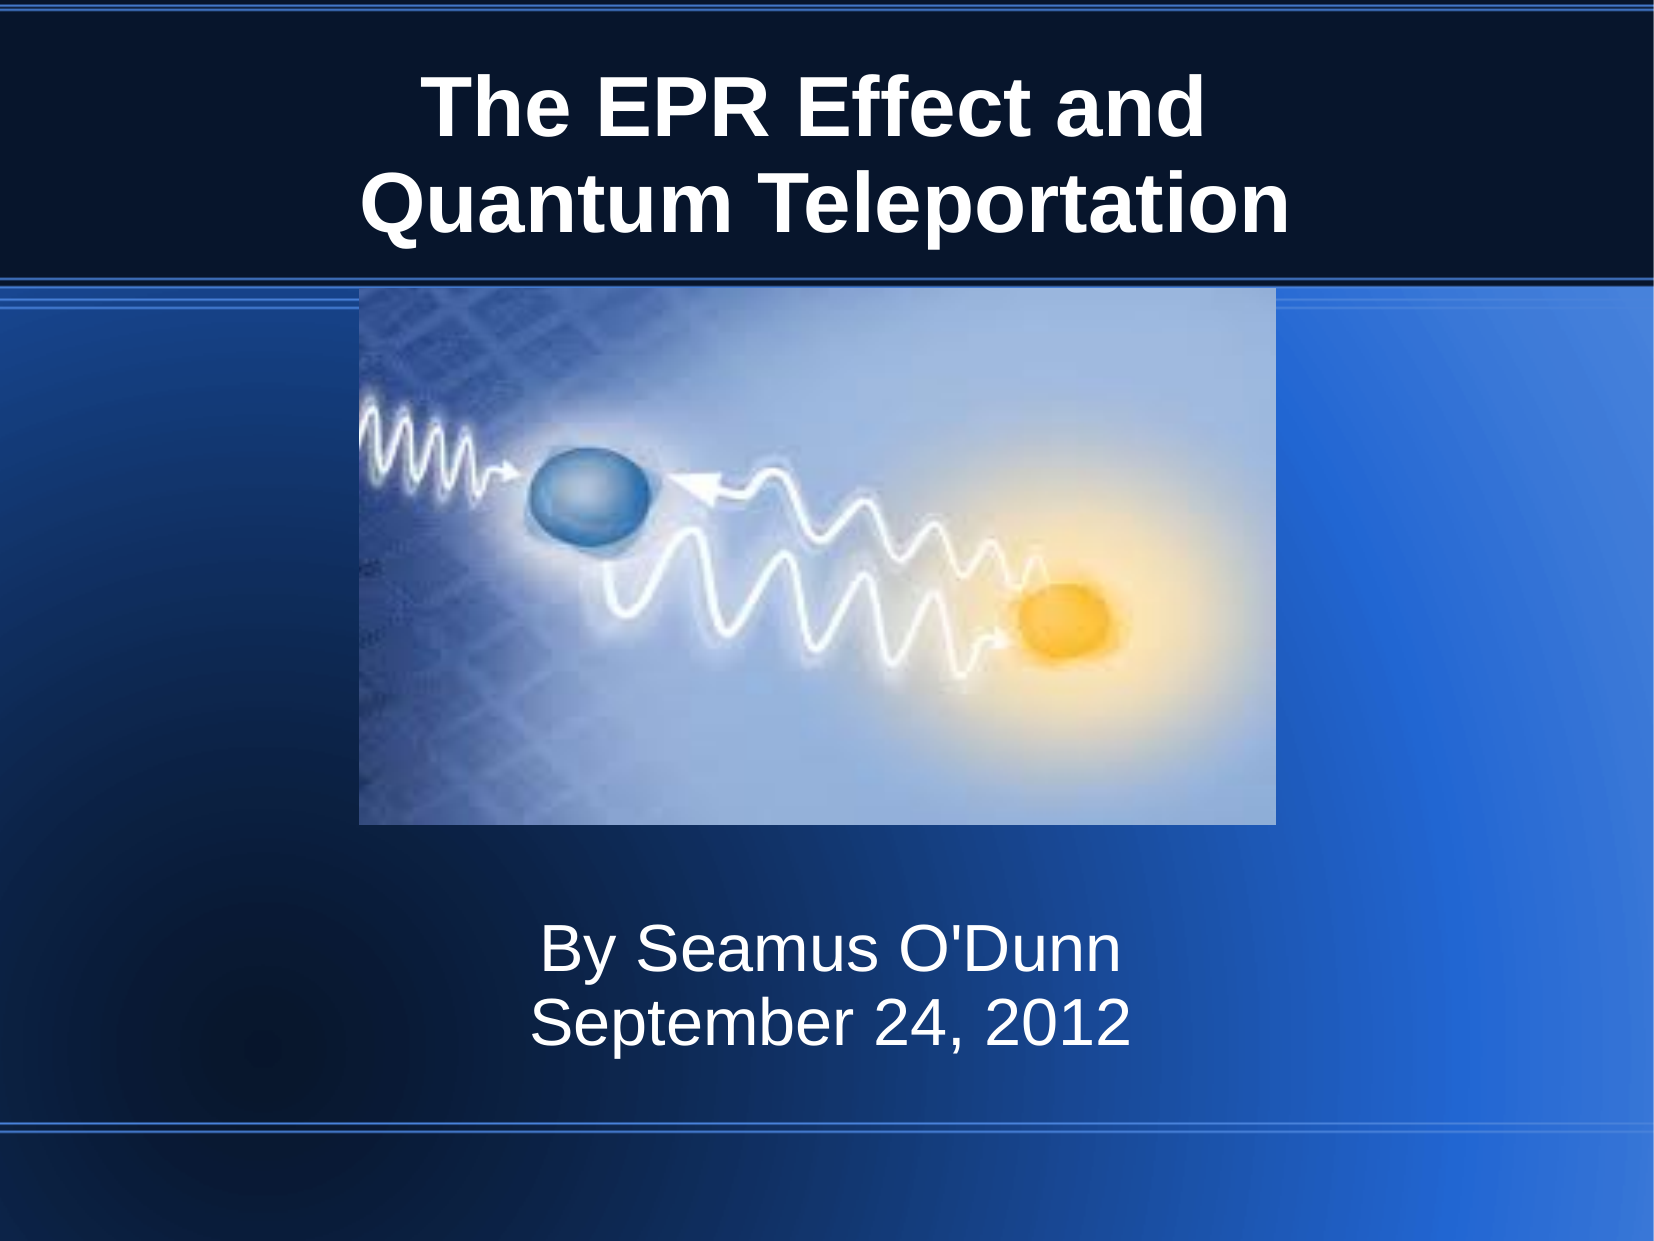

# The EPR Effect and Quantum Teleportation
By Seamus O'Dunn
September 24, 2012